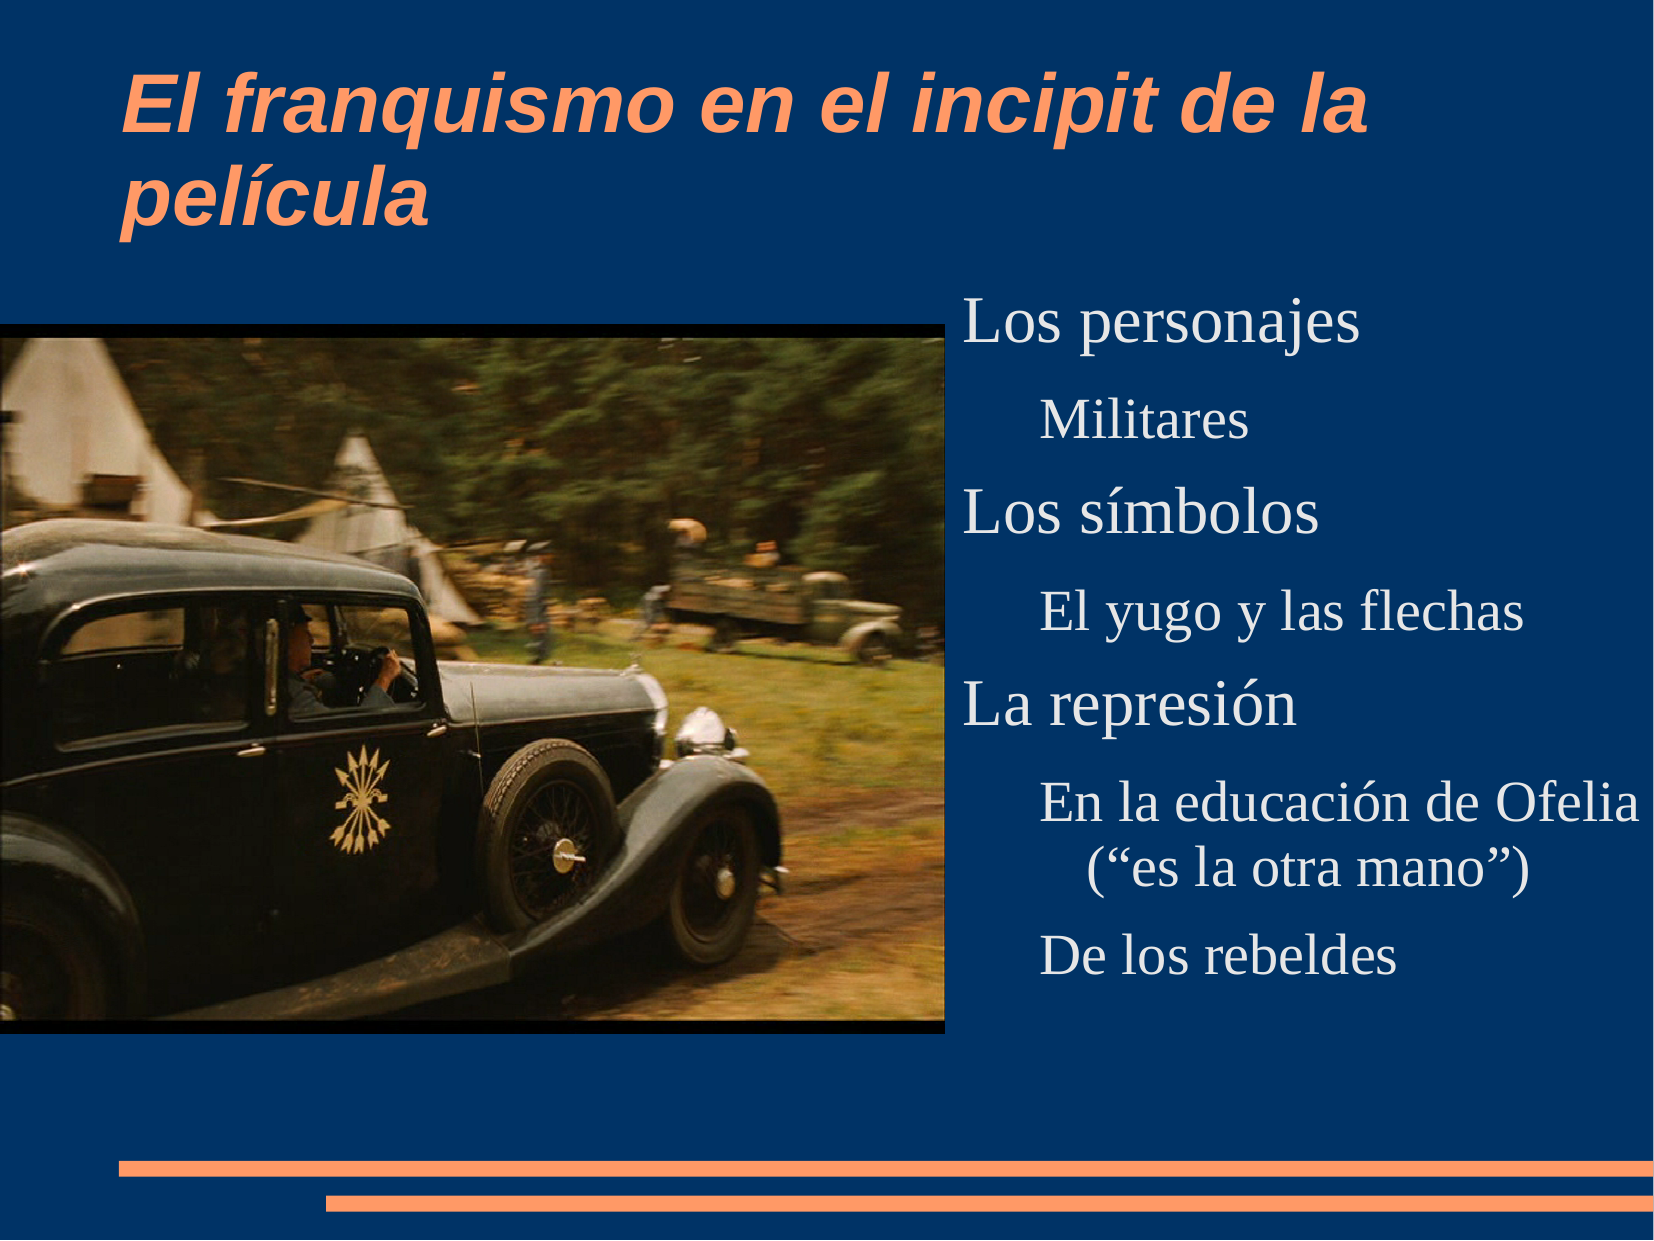

# El franquismo en el incipit de la película
Los personajes
Militares
Los símbolos
El yugo y las flechas
La represión
En la educación de Ofelia (“es la otra mano”)
De los rebeldes